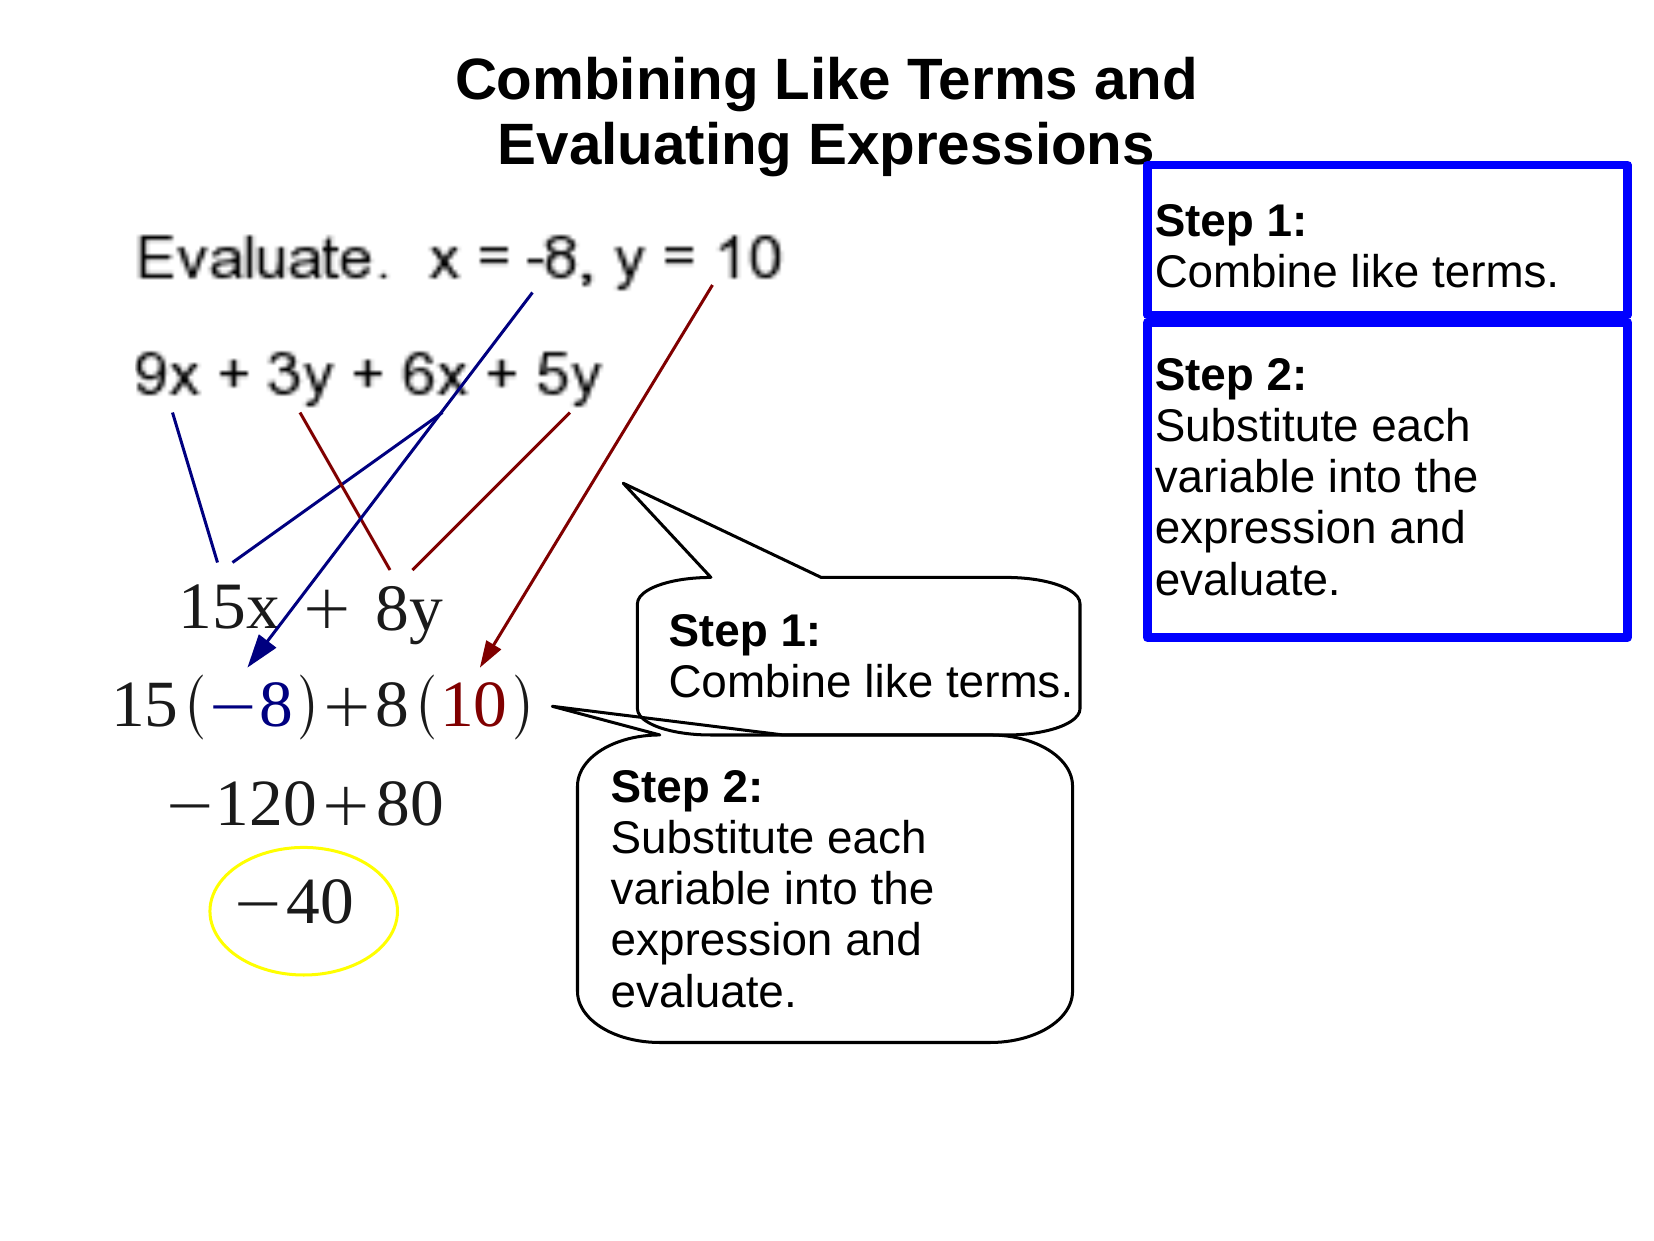

Combining Like Terms and
Evaluating Expressions
Step 1:
Combine like terms.
Step 2:
Substitute each variable into the expression and evaluate.
Step 1:
Combine like terms.
Step 2:
Substitute each
variable into the
expression and
evaluate.